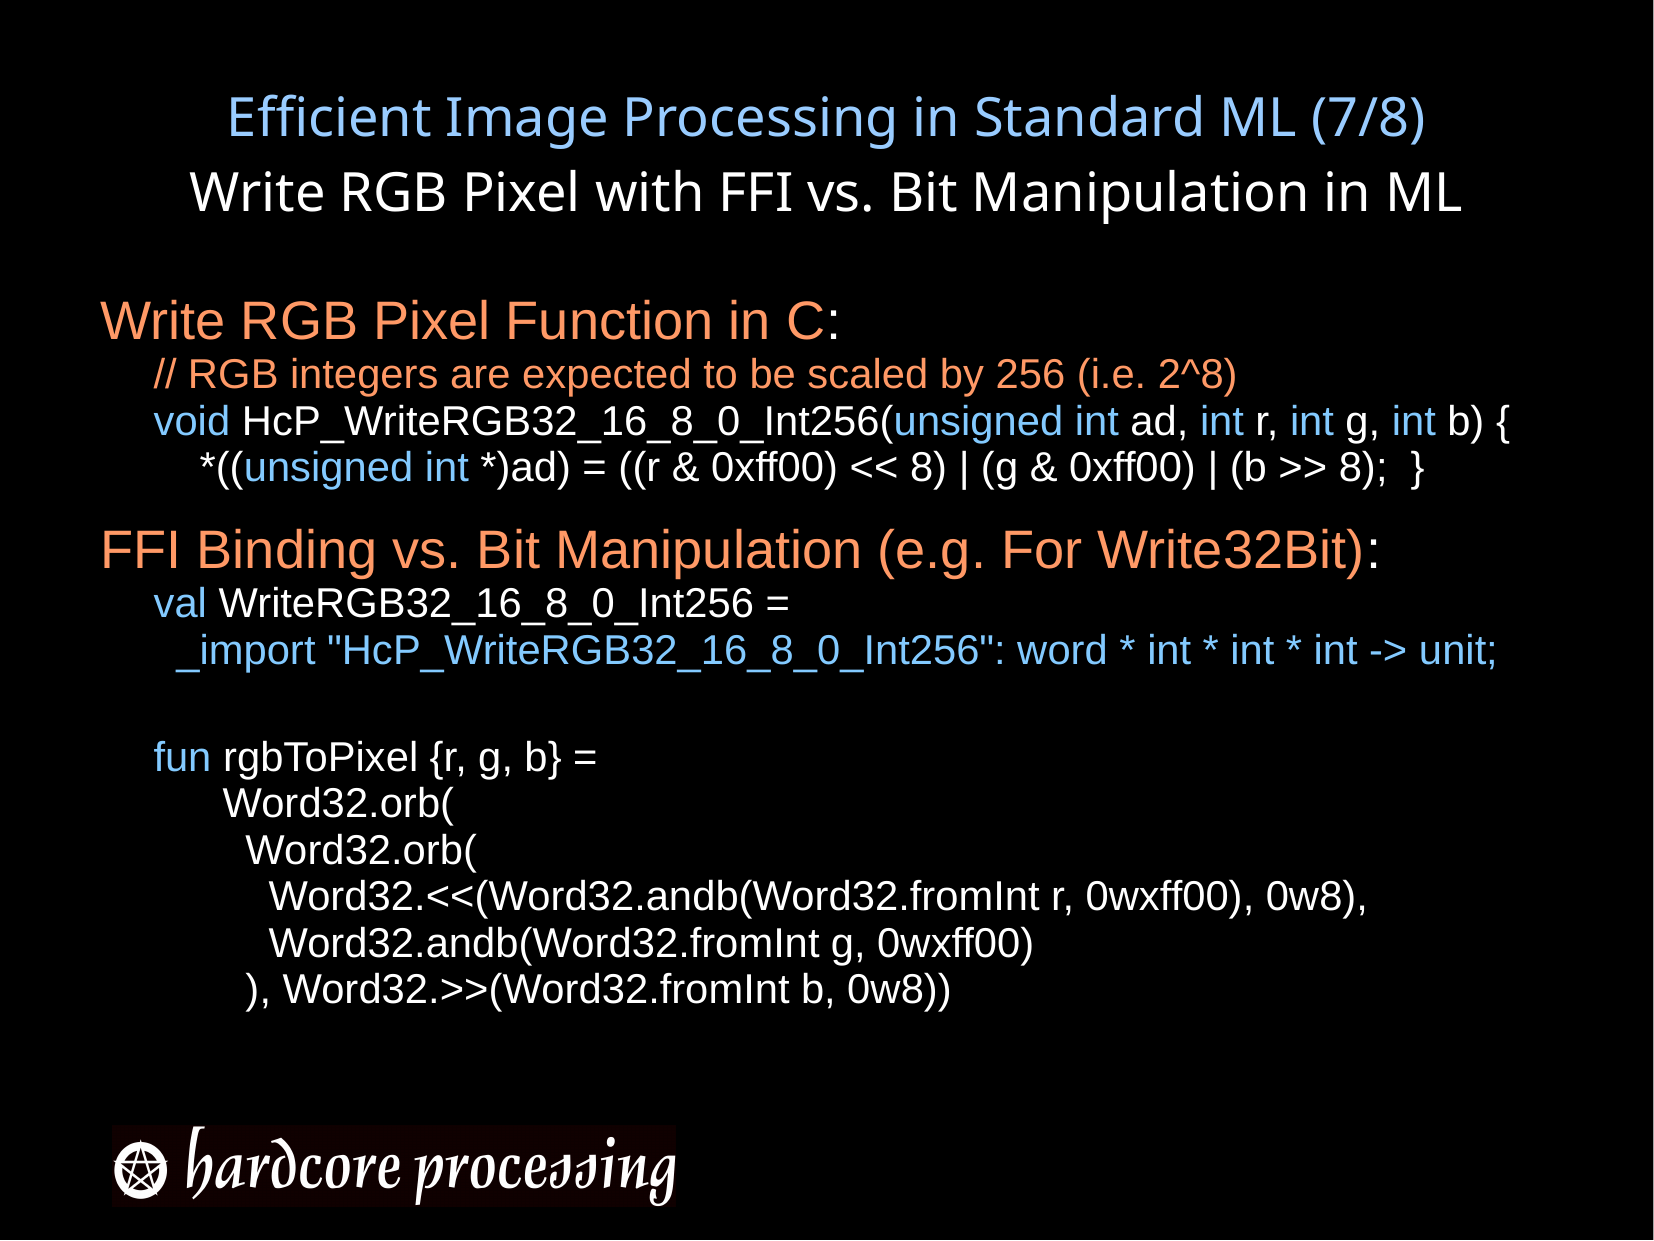

# Efficient Image Processing in Standard ML (7/8) Write RGB Pixel with FFI vs. Bit Manipulation in ML
Write RGB Pixel Function in C:
// RGB integers are expected to be scaled by 256 (i.e. 2^8)
void HcP_WriteRGB32_16_8_0_Int256(unsigned int ad, int r, int g, int b) {
 *((unsigned int *)ad) = ((r & 0xff00) << 8) | (g & 0xff00) | (b >> 8); }
FFI Binding vs. Bit Manipulation (e.g. For Write32Bit):
val WriteRGB32_16_8_0_Int256 =
 _import "HcP_WriteRGB32_16_8_0_Int256": word * int * int * int -> unit;
fun rgbToPixel {r, g, b} =
 Word32.orb(
 Word32.orb(
 Word32.<<(Word32.andb(Word32.fromInt r, 0wxff00), 0w8),
 Word32.andb(Word32.fromInt g, 0wxff00)
 ), Word32.>>(Word32.fromInt b, 0w8))